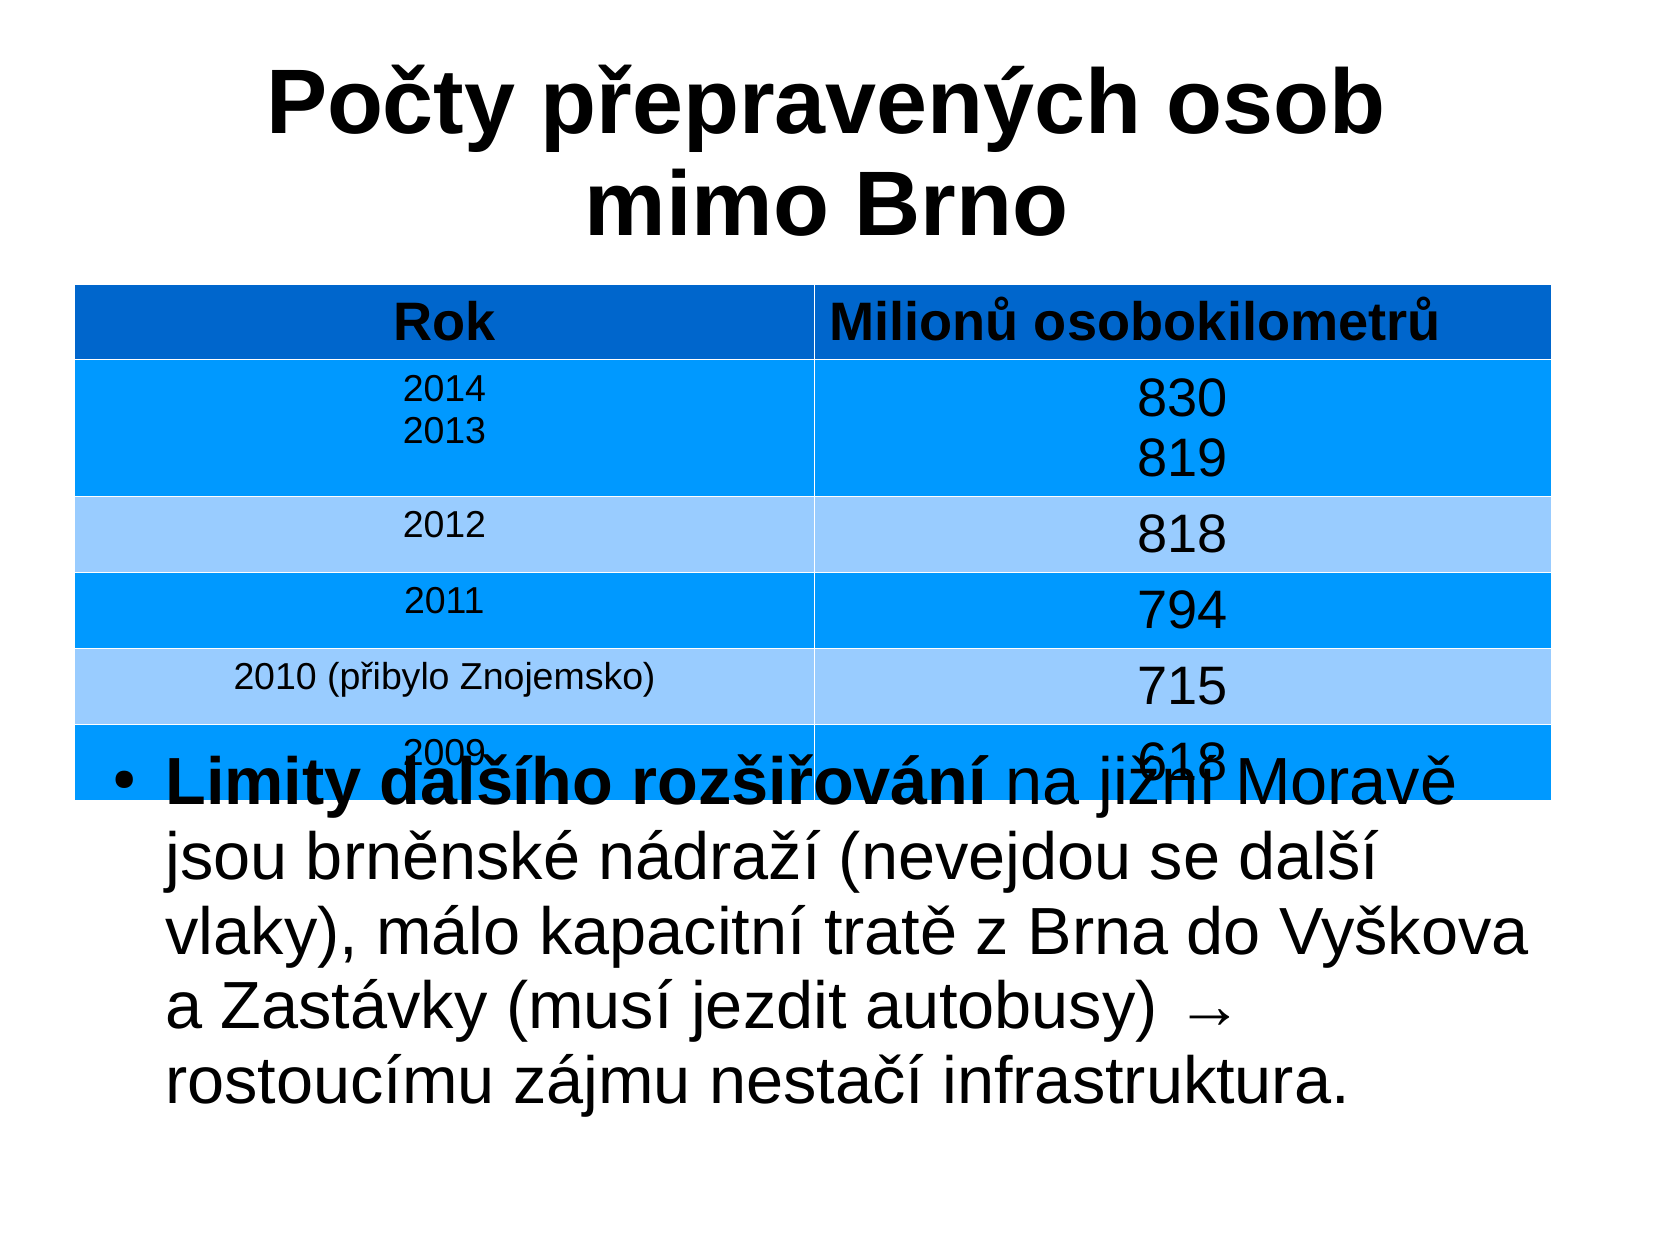

# Počty přepravených osob mimo Brno
| Rok | Milionů osobokilometrů |
| --- | --- |
| 2014 2013 | 830 819 |
| 2012 | 818 |
| 2011 | 794 |
| 2010 (přibylo Znojemsko) | 715 |
| 2009 | 618 |
Limity dalšího rozšiřování na jižní Moravě jsou brněnské nádraží (nevejdou se další vlaky), málo kapacitní tratě z Brna do Vyškova a Zastávky (musí jezdit autobusy) → rostoucímu zájmu nestačí infrastruktura.